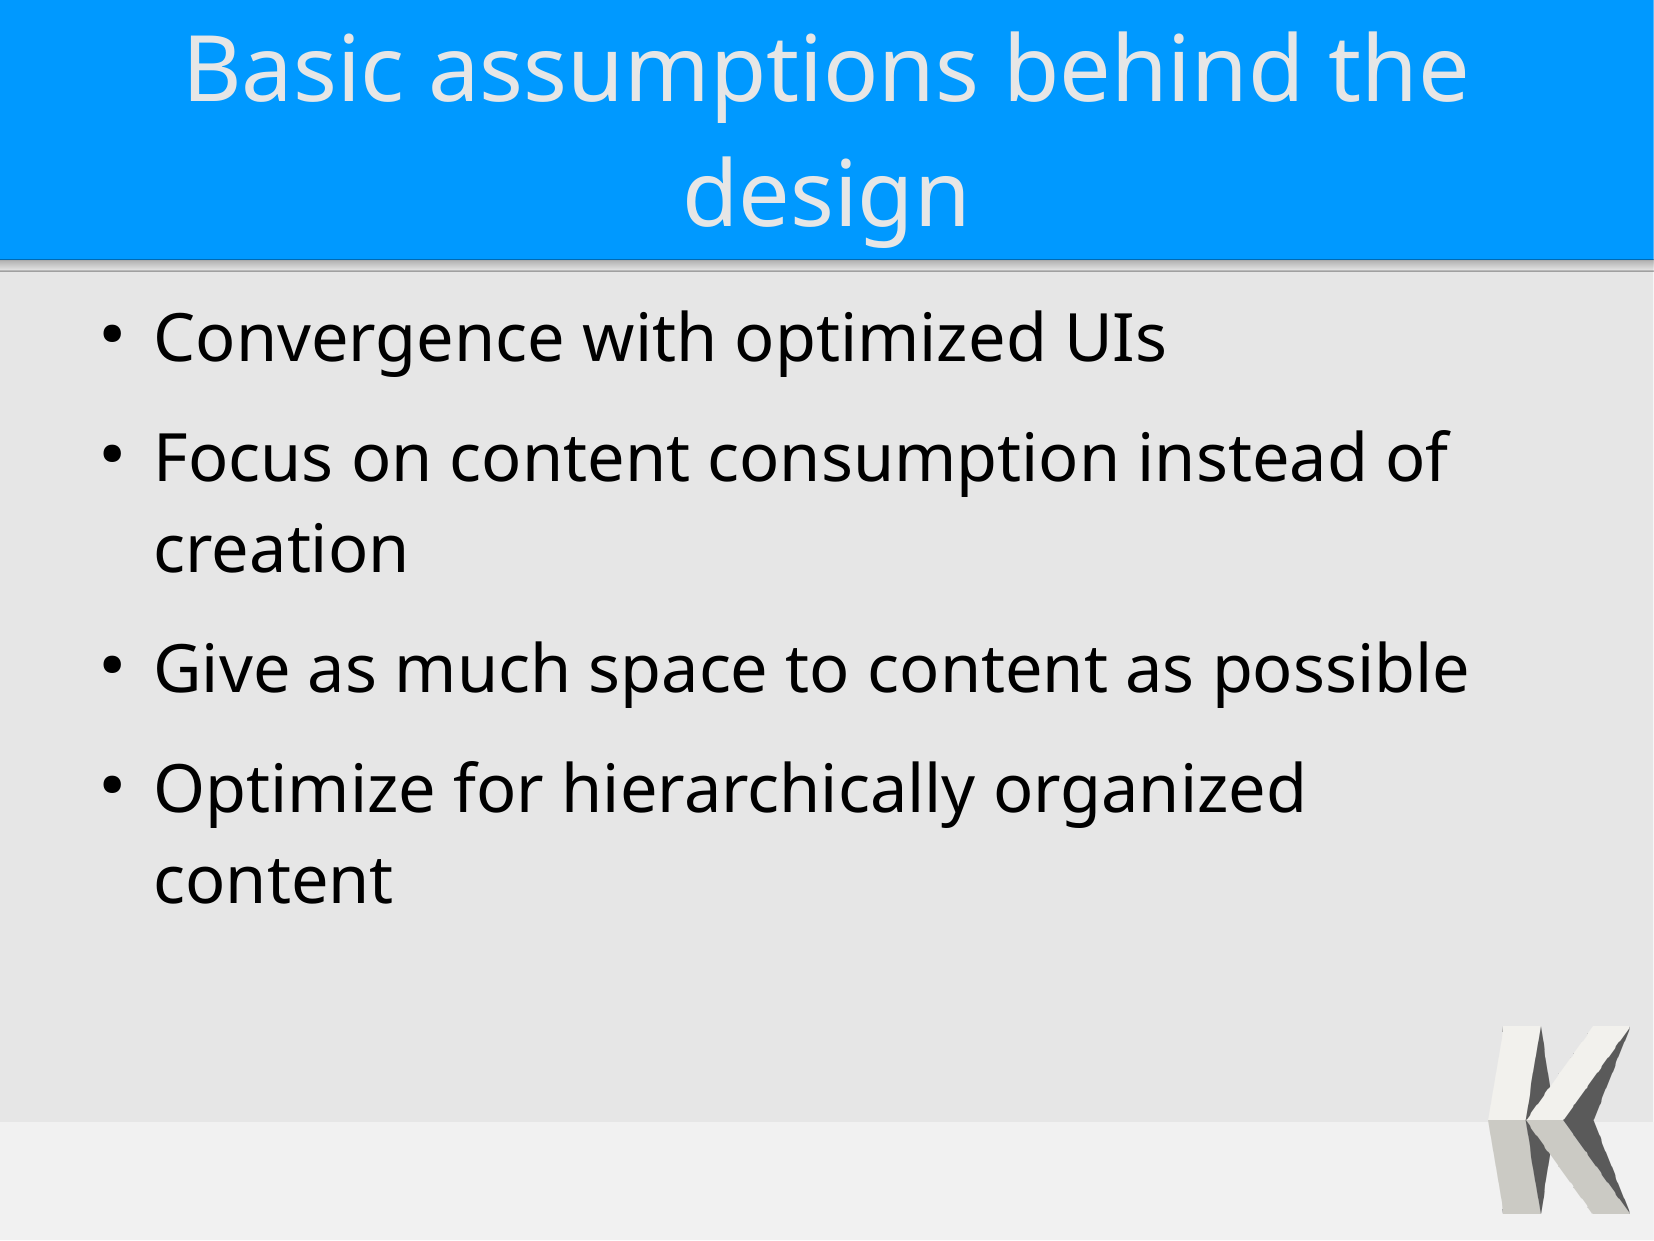

# Basic assumptions behind the design
Convergence with optimized UIs
Focus on content consumption instead of creation
Give as much space to content as possible
Optimize for hierarchically organized content